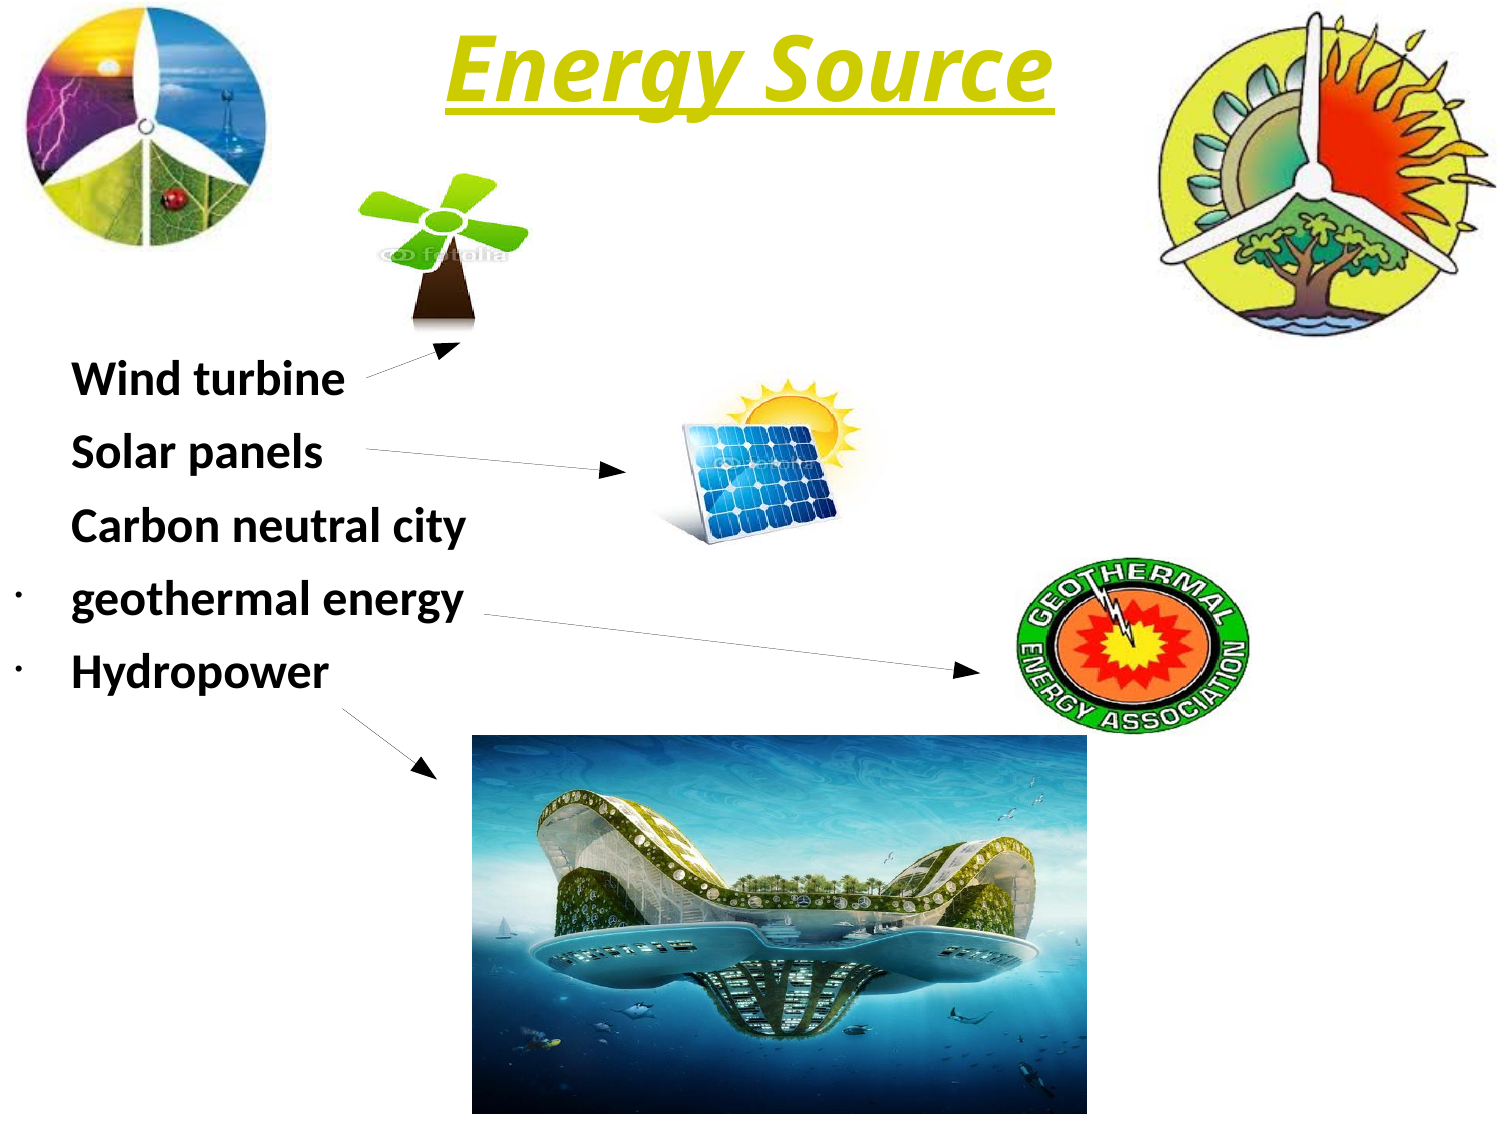

# Energy Source
Wind turbine
Solar panels
Carbon neutral city
geothermal energy
Hydropower